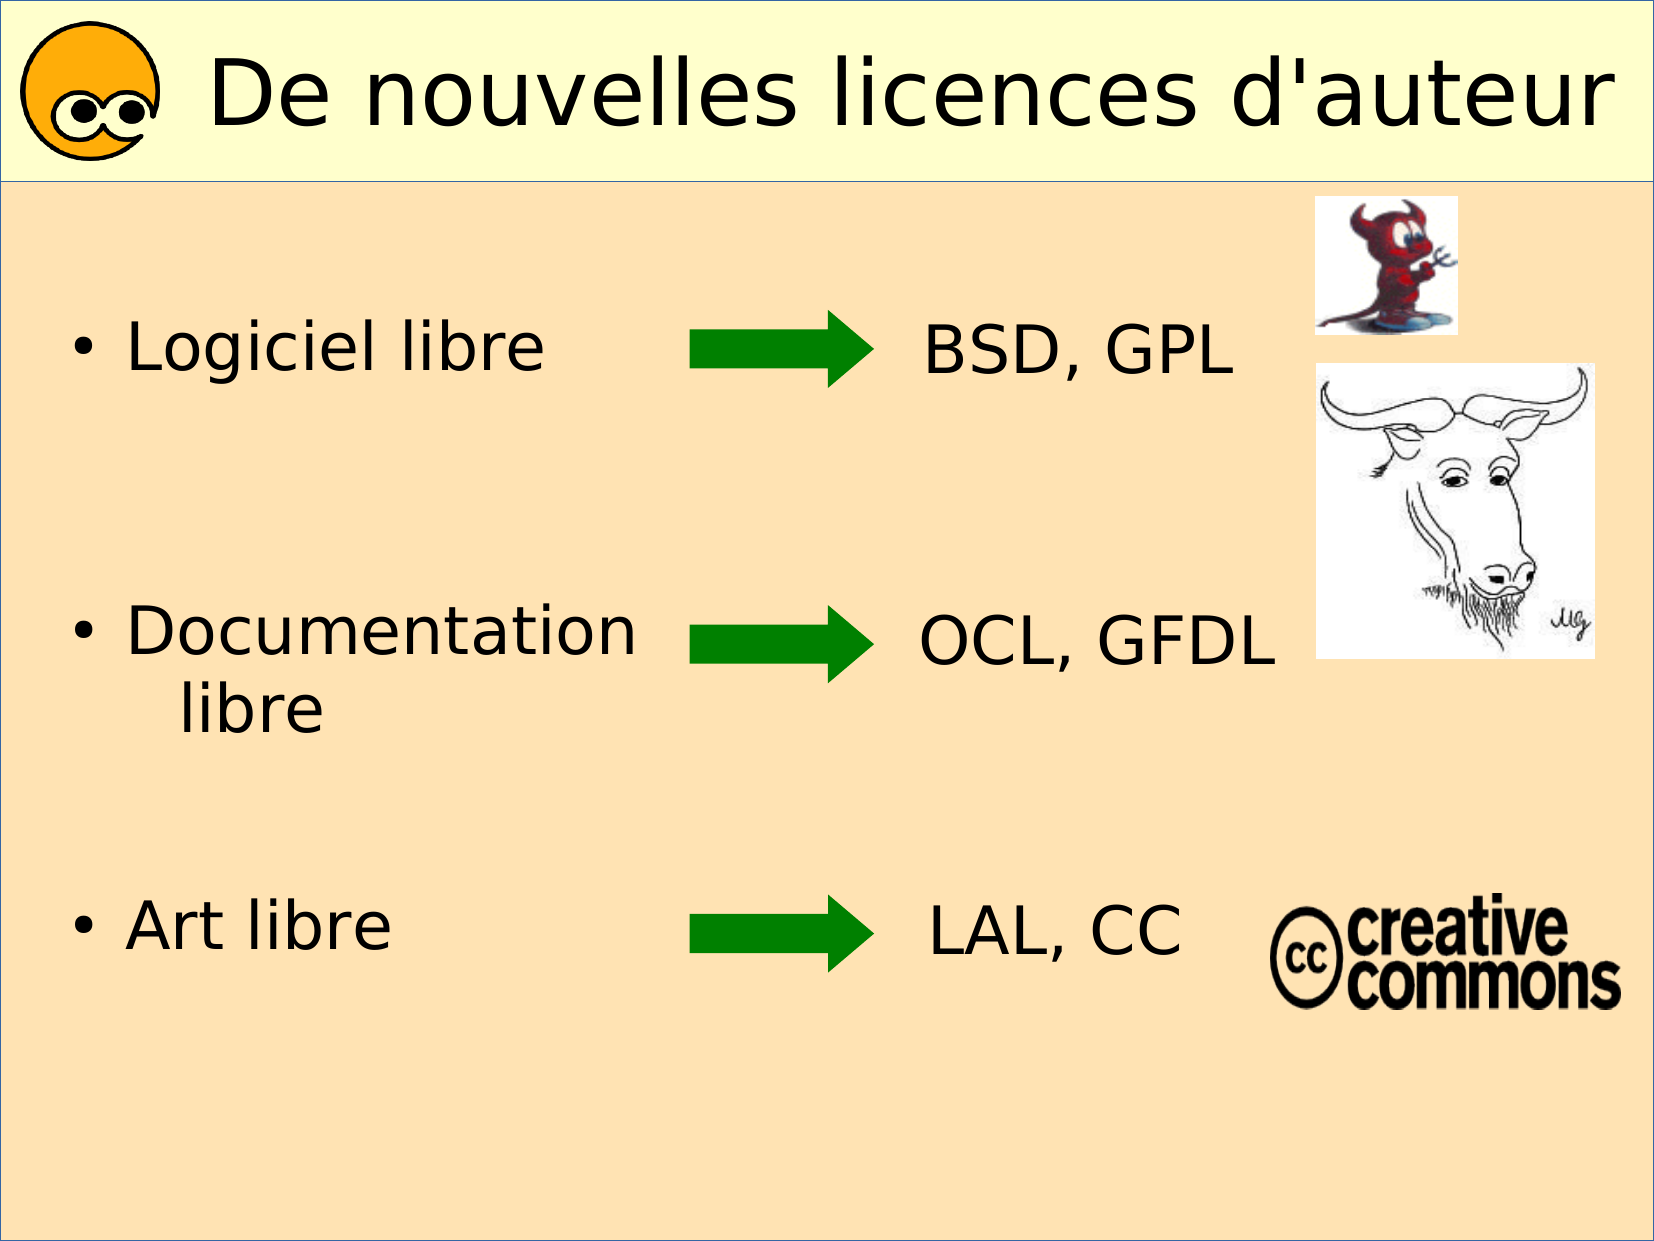

# De nouvelles licences d'auteur
BSD, GPL
Logiciel libre
Documentation libre
OCL, GFDL
LAL, CC
Art libre